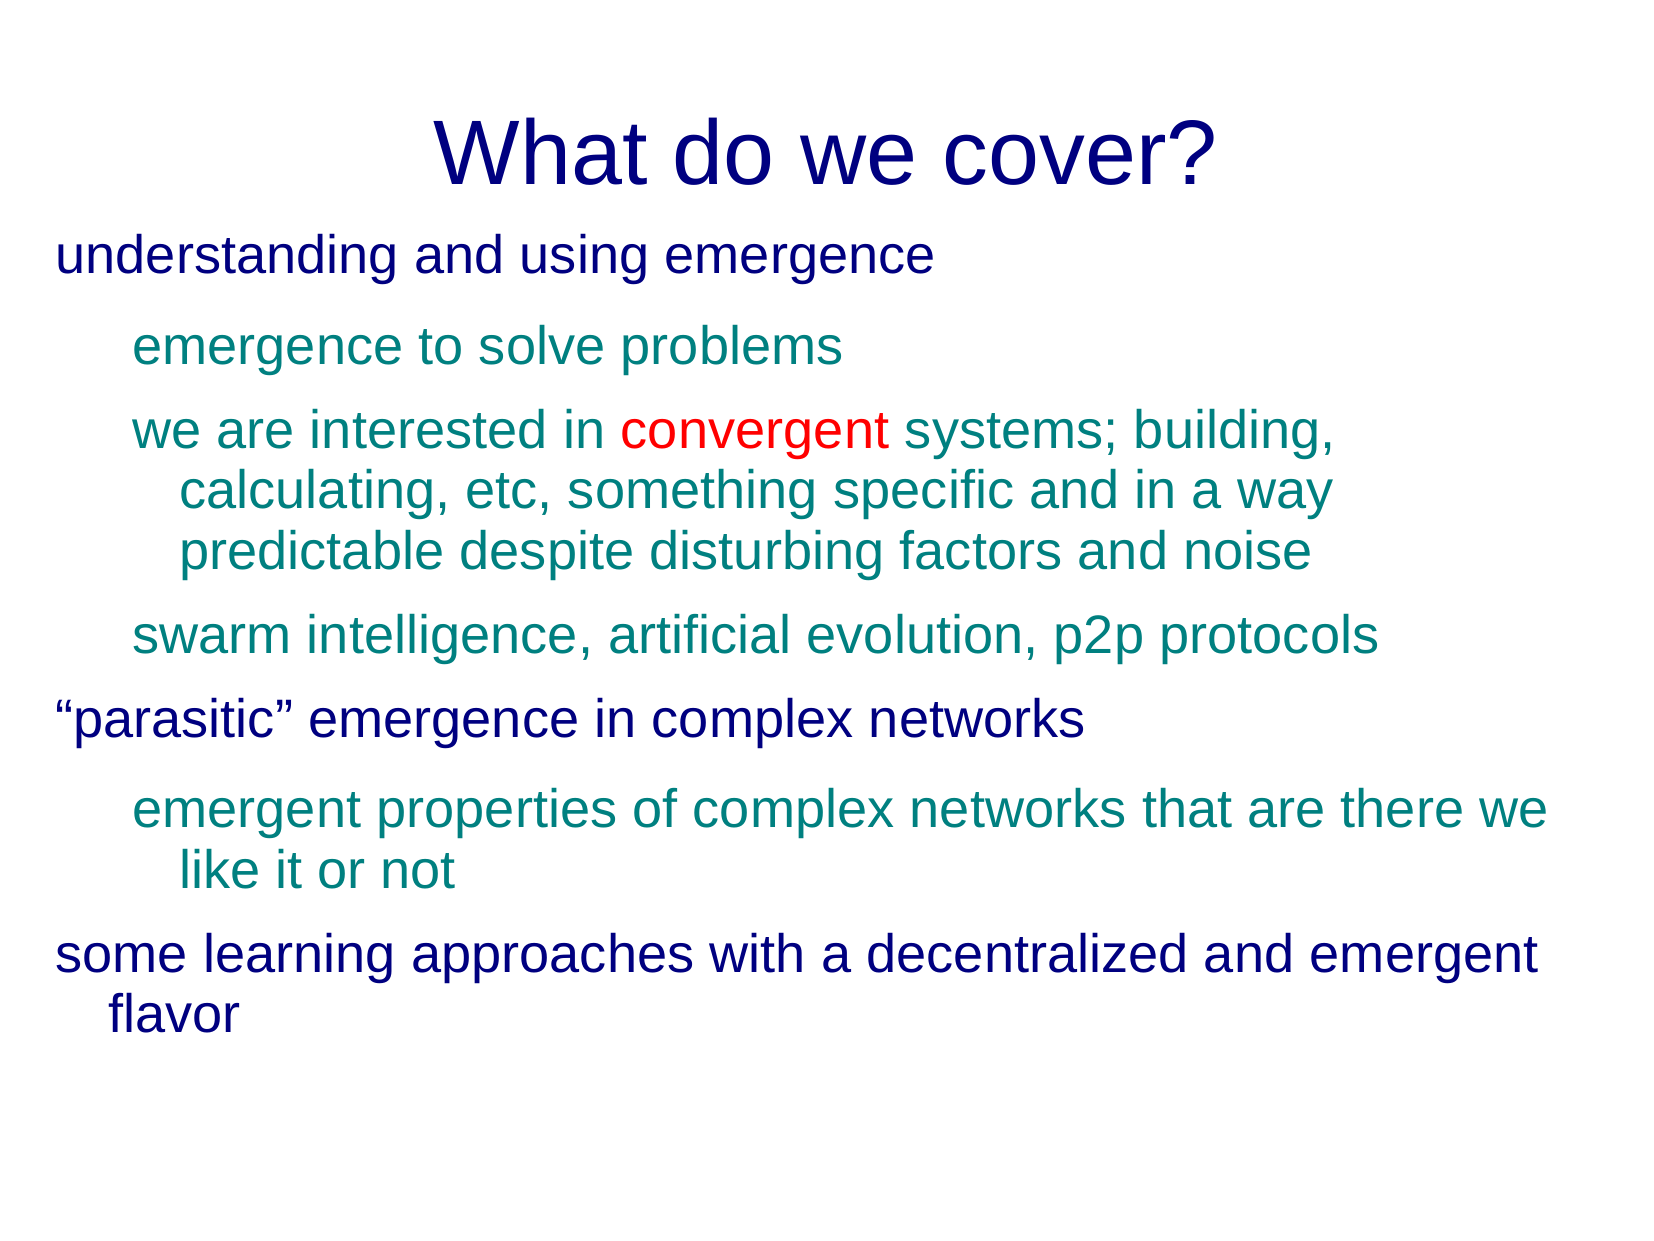

# What do we cover?
understanding and using emergence
emergence to solve problems
we are interested in convergent systems; building, calculating, etc, something specific and in a way predictable despite disturbing factors and noise
swarm intelligence, artificial evolution, p2p protocols
“parasitic” emergence in complex networks
emergent properties of complex networks that are there we like it or not
some learning approaches with a decentralized and emergent flavor